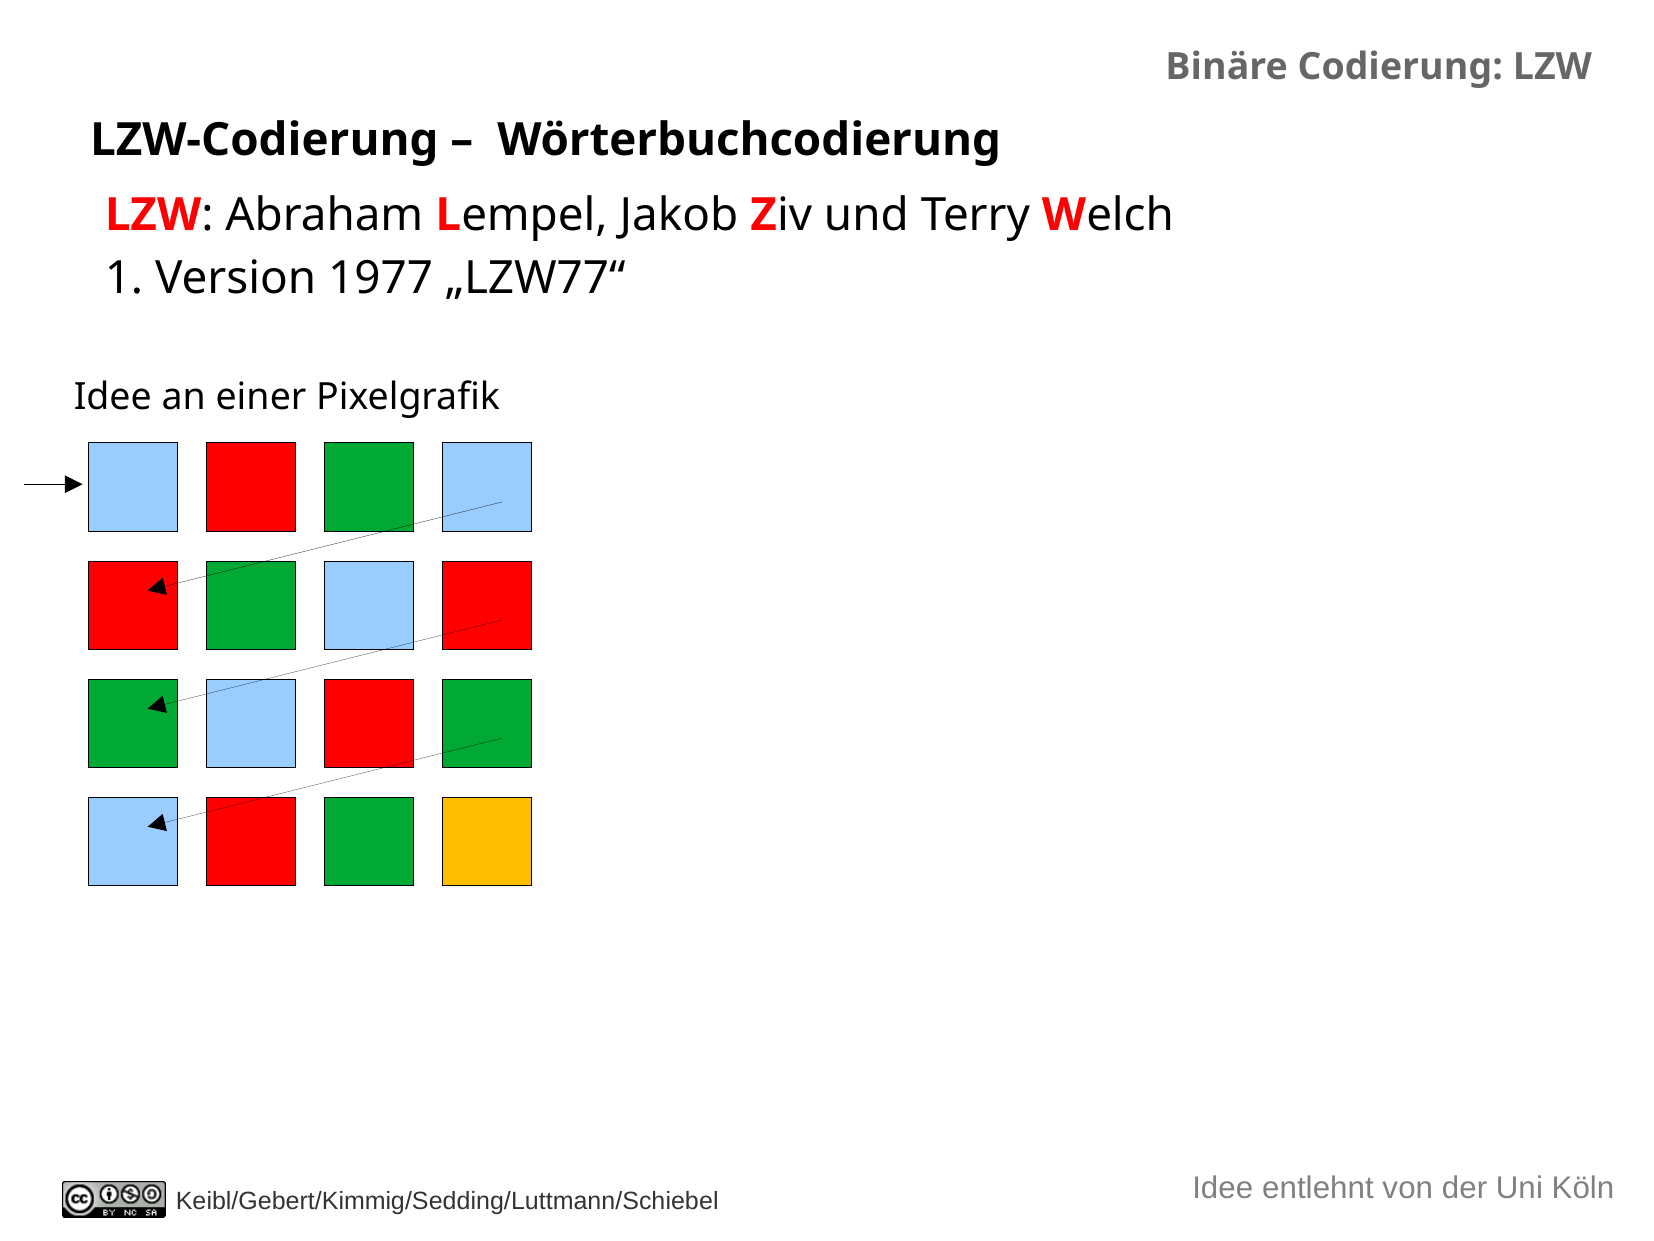

Binäre Codierung: LZW
LZW-Codierung – Wörterbuchcodierung
LZW: Abraham Lempel, Jakob Ziv und Terry Welch
1. Version 1977 „LZW77“
Idee an einer Pixelgrafik
Idee entlehnt von der Uni Köln